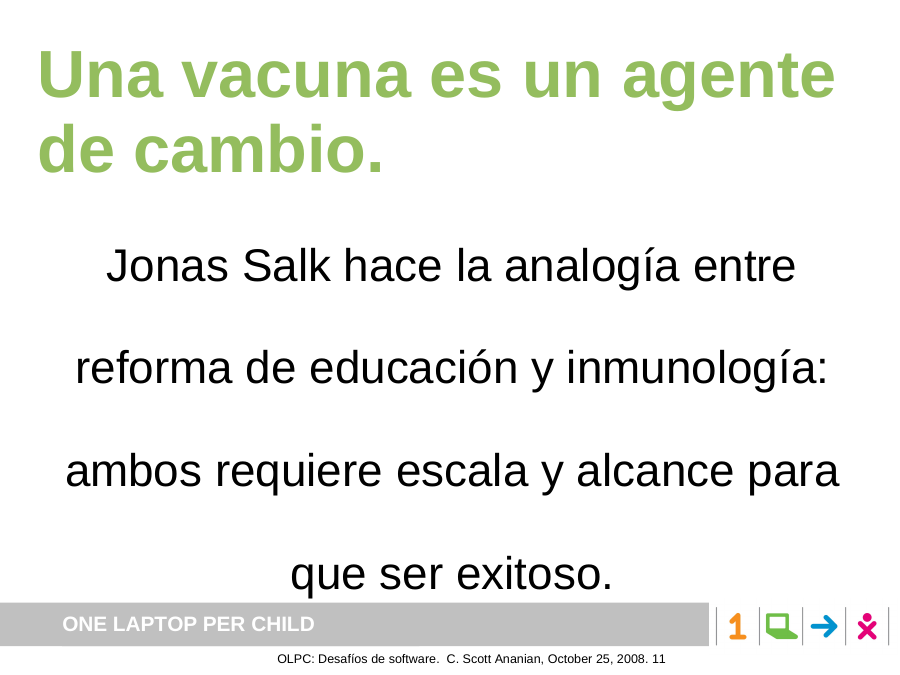

# Una vacuna es un agente de cambio.
Jonas Salk hace la analogía entre reforma de educación y inmunología: ambos requiere escala y alcance para que ser exitoso.